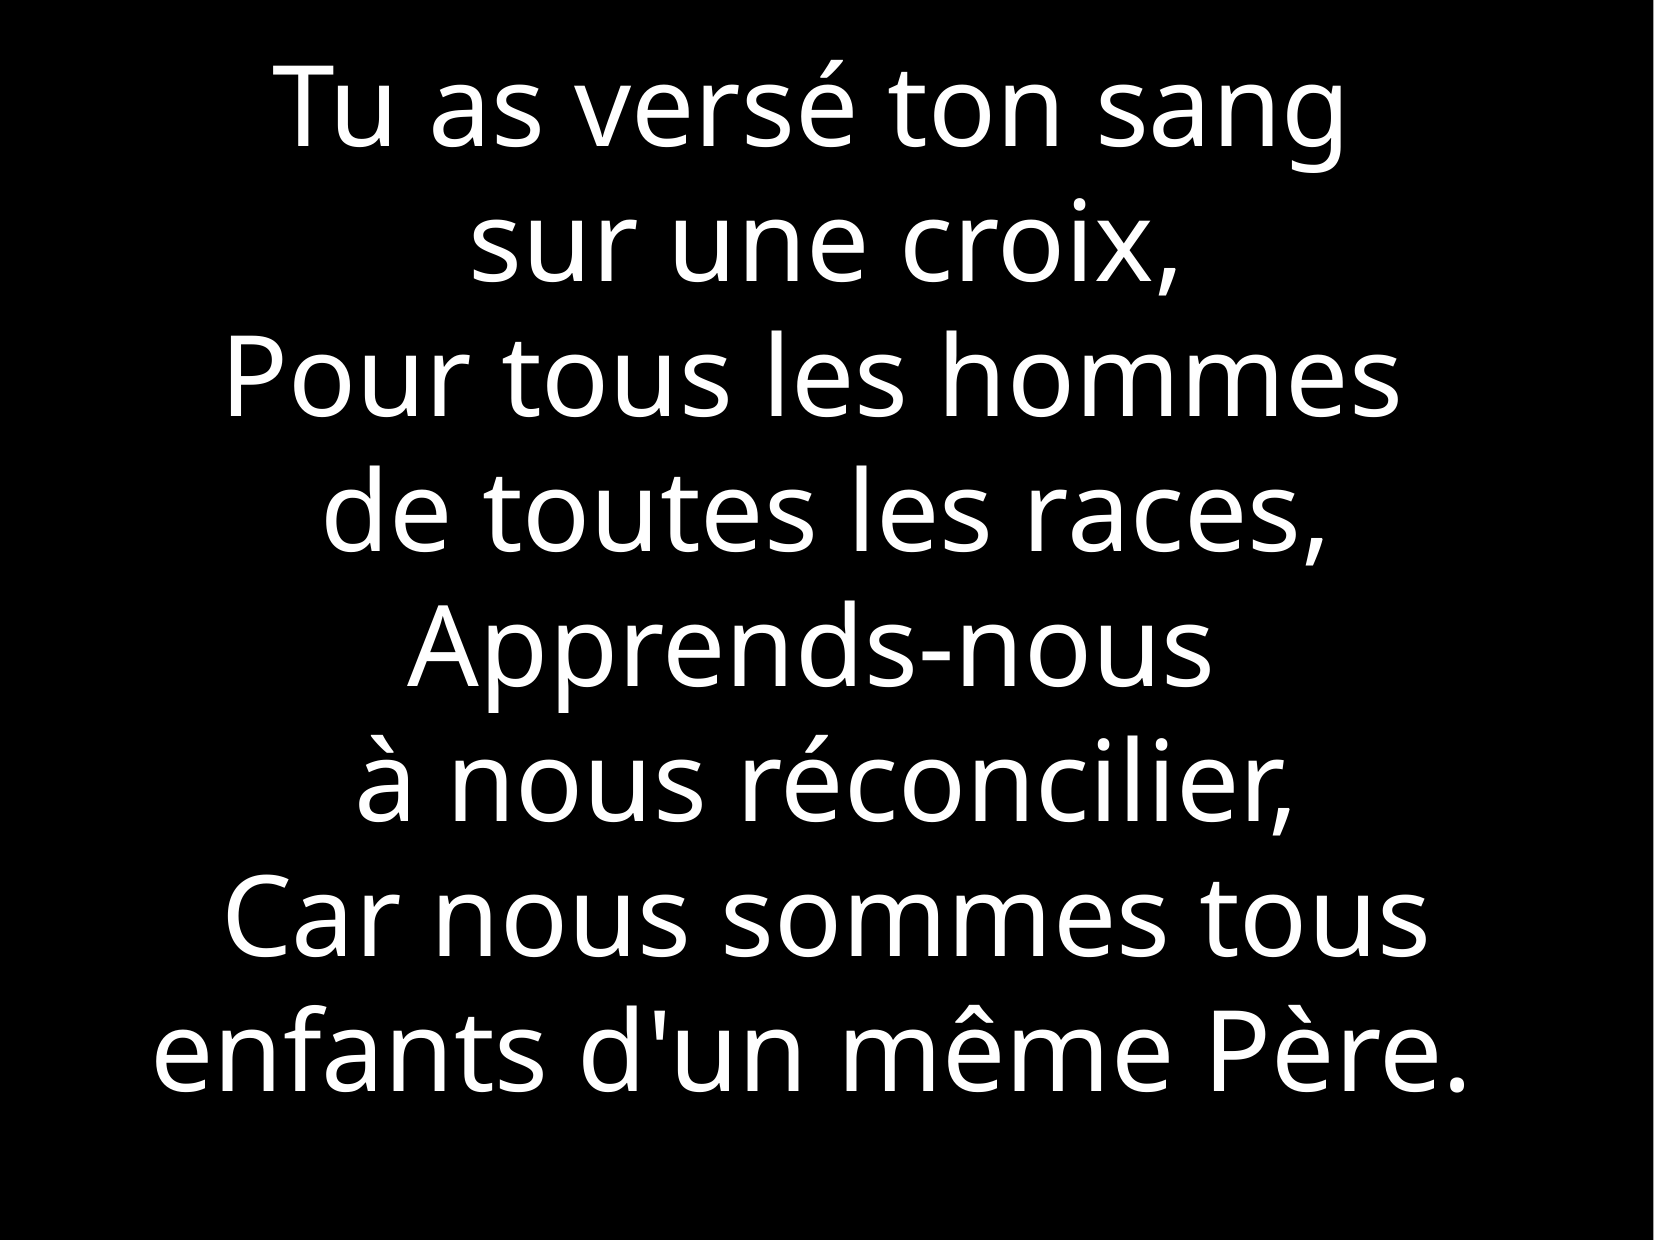

# Tu as versé ton sang sur une croix, Pour tous les hommes de toutes les races, Apprends-nous à nous réconcilier, Car nous sommes tous enfants d'un même Père.